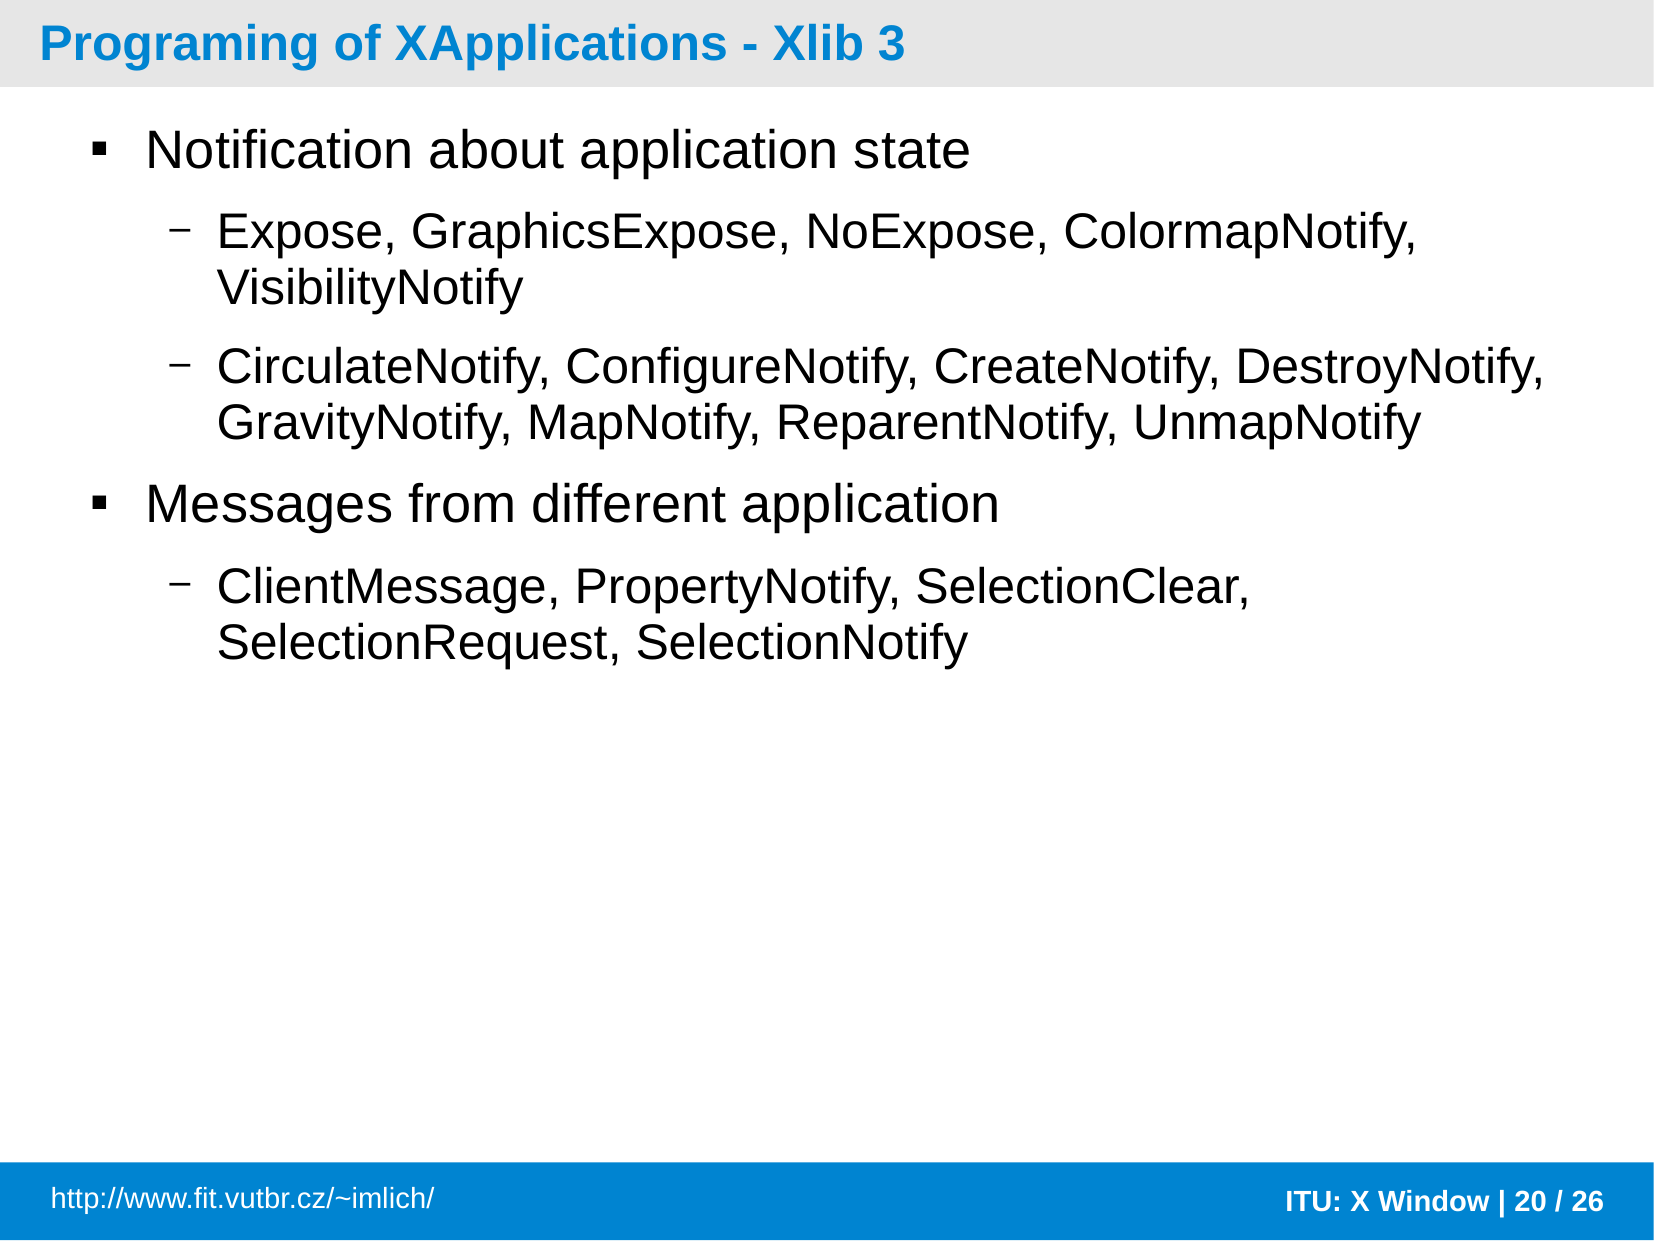

# Programing of XApplications - Xlib 3
Notification about application state
Expose, GraphicsExpose, NoExpose, ColormapNotify, VisibilityNotify
CirculateNotify, ConfigureNotify, CreateNotify, DestroyNotify, GravityNotify, MapNotify, ReparentNotify, UnmapNotify
Messages from different application
ClientMessage, PropertyNotify, SelectionClear, SelectionRequest, SelectionNotify